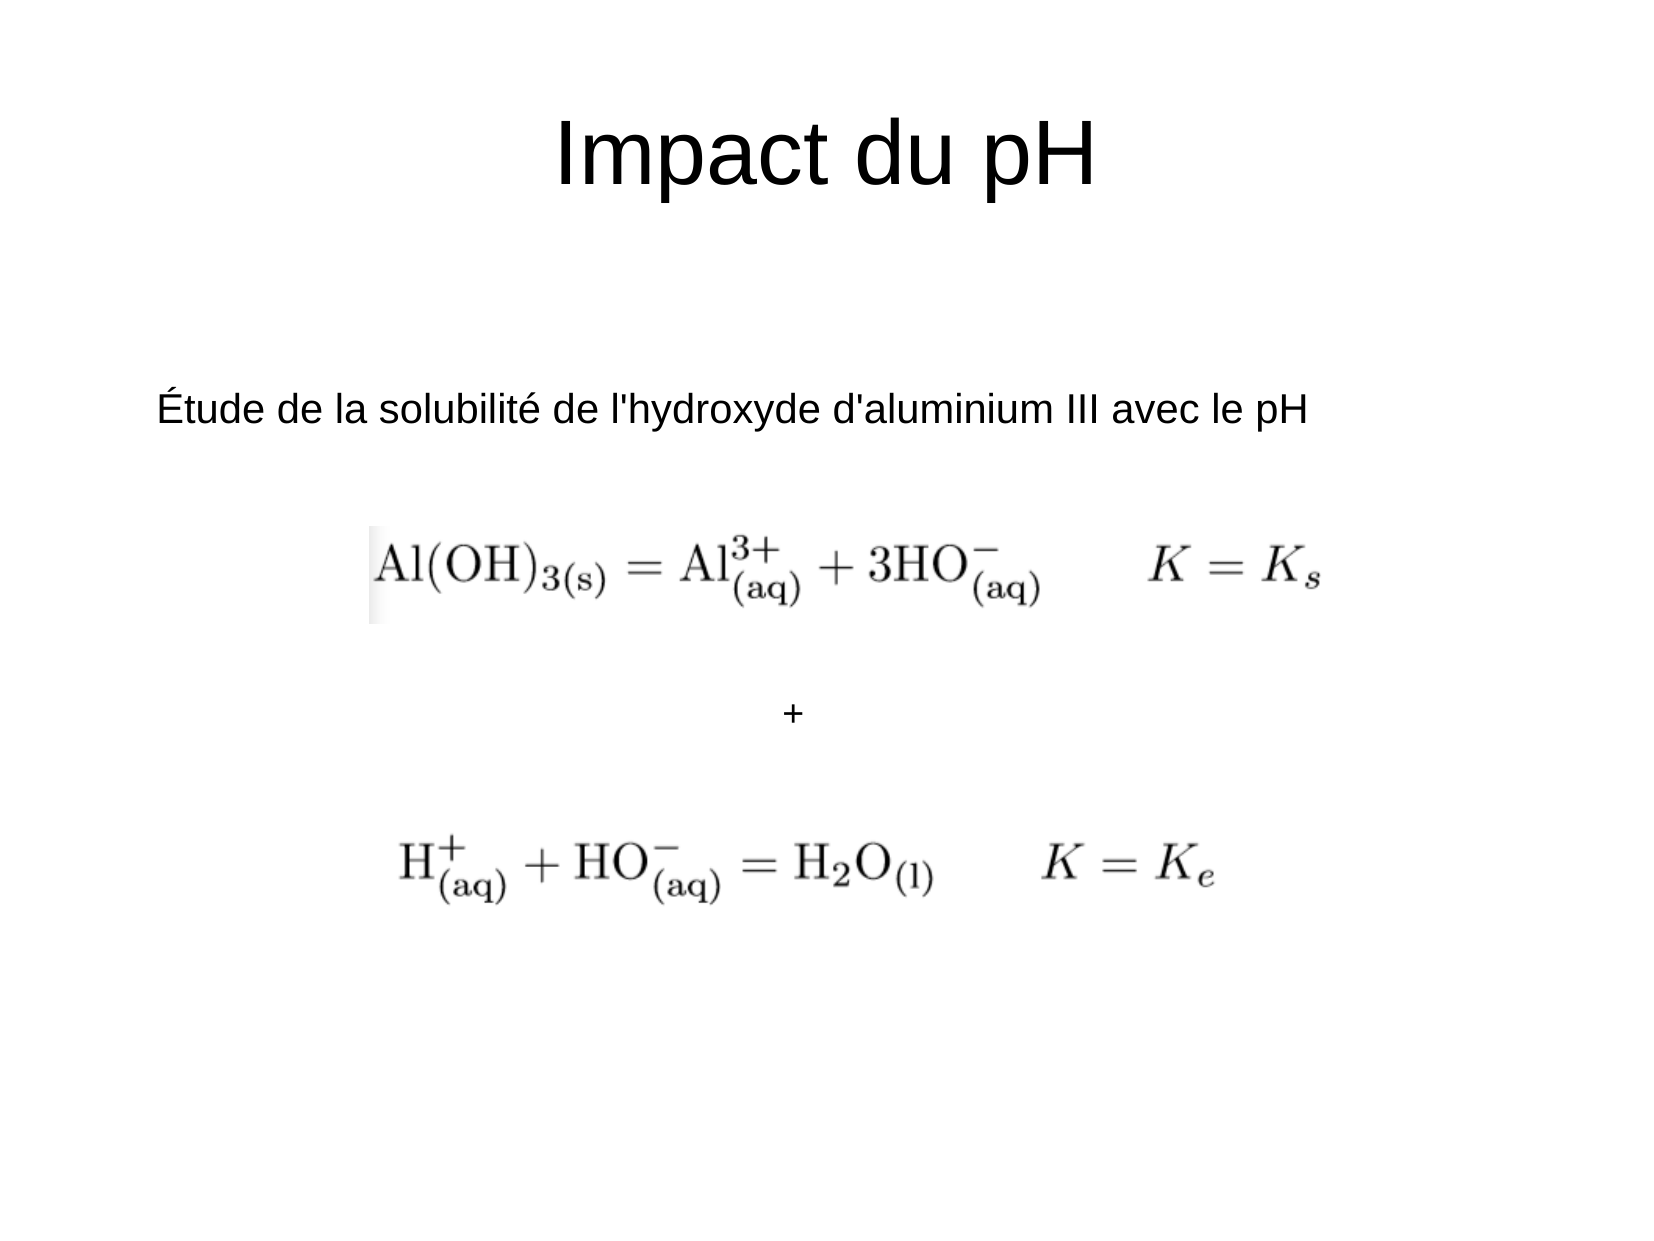

# Impact du pH
Étude de la solubilité de l'hydroxyde d'aluminium III avec le pH
+